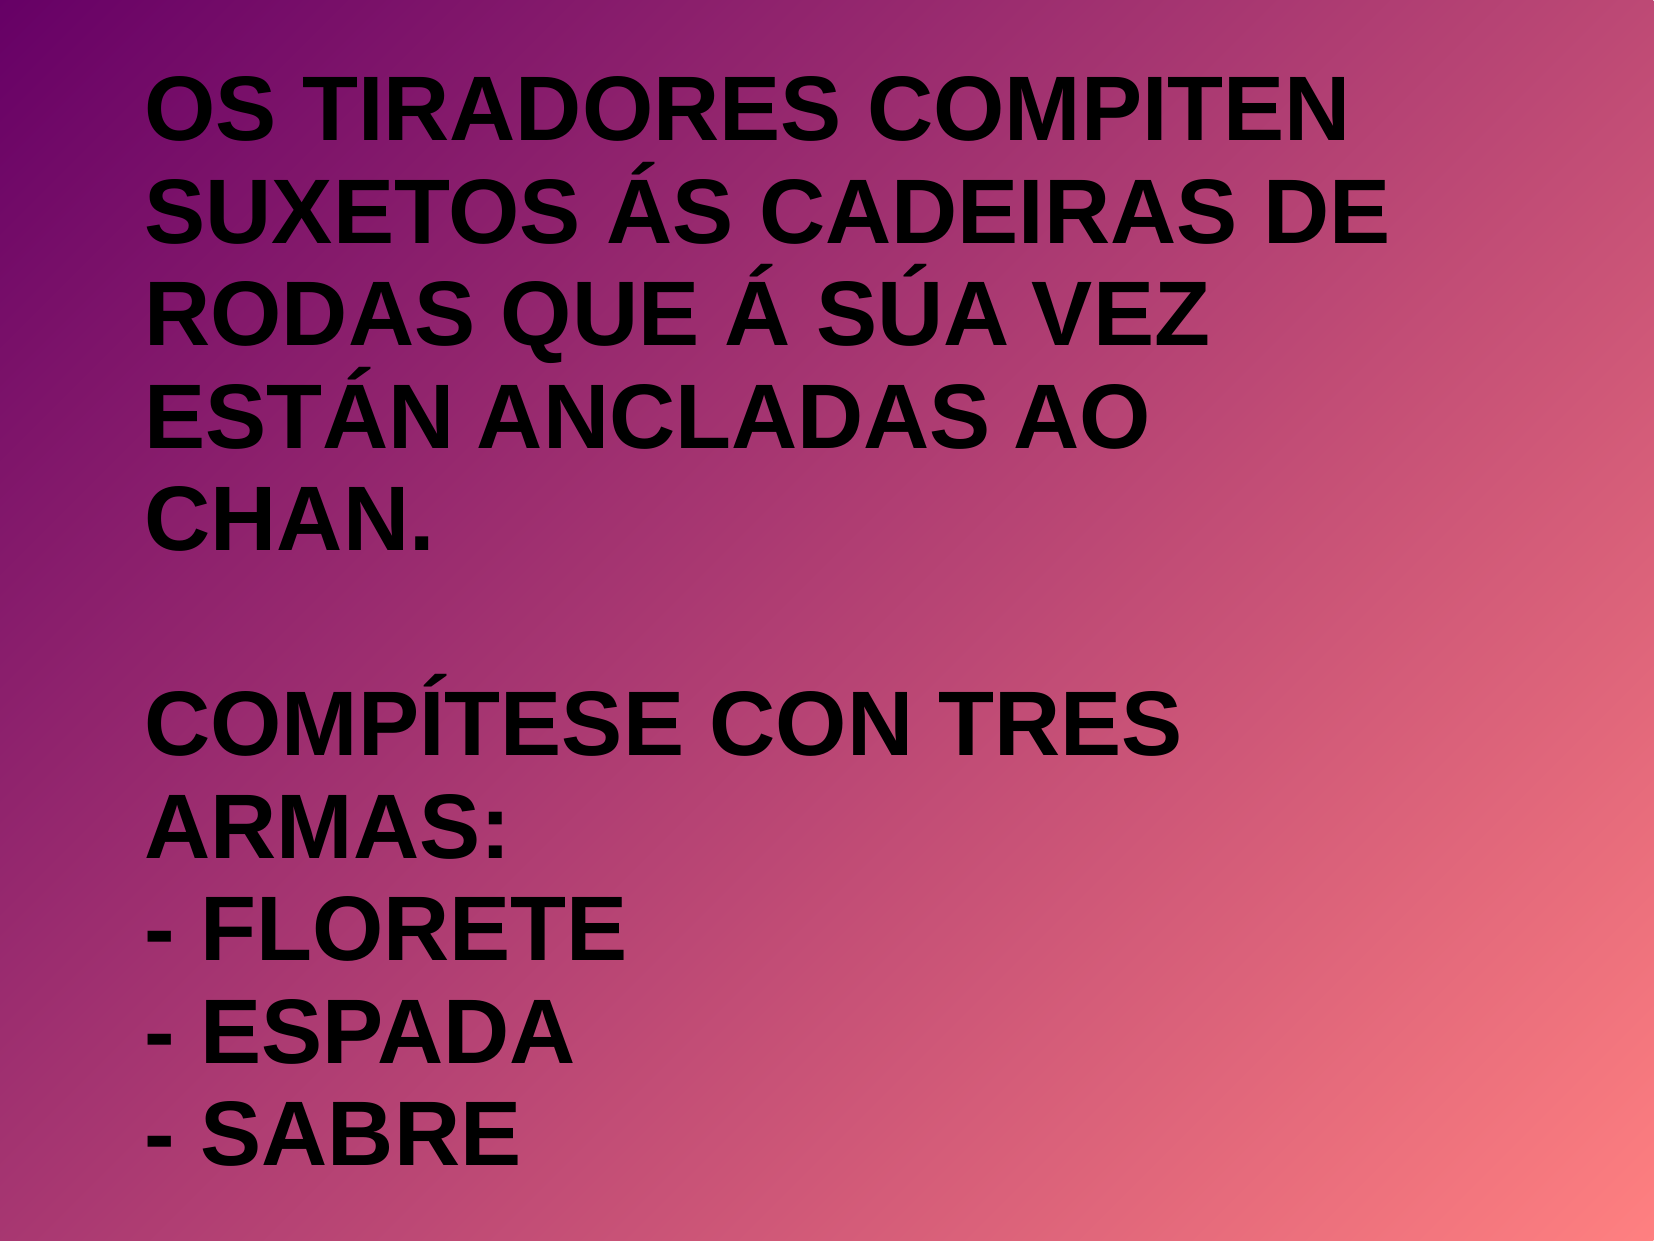

OS TIRADORES COMPITEN SUXETOS ÁS CADEIRAS DE RODAS QUE Á SÚA VEZ ESTÁN ANCLADAS AO CHAN.
COMPÍTESE CON TRES ARMAS:
- FLORETE
- ESPADA
- SABRE